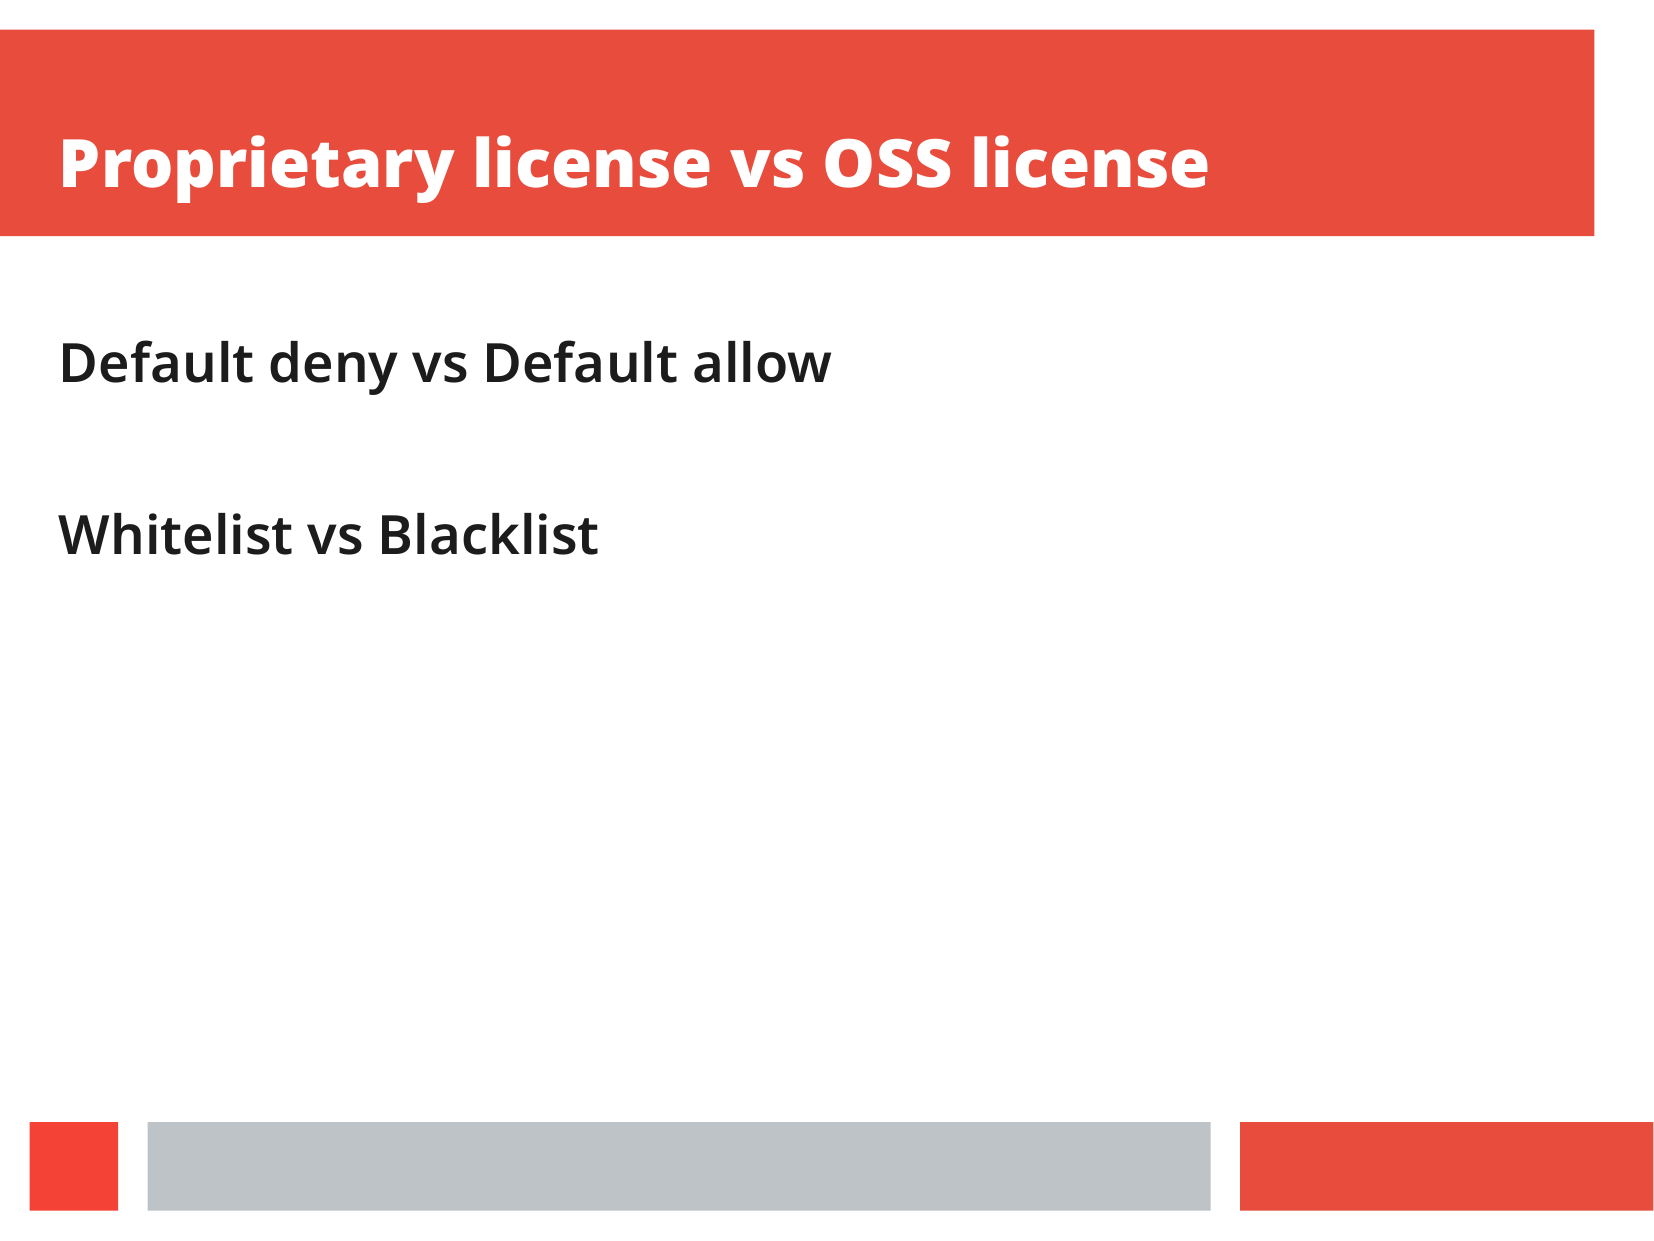

# Proprietary license vs OSS license
Default deny vs Default allow
Whitelist vs Blacklist